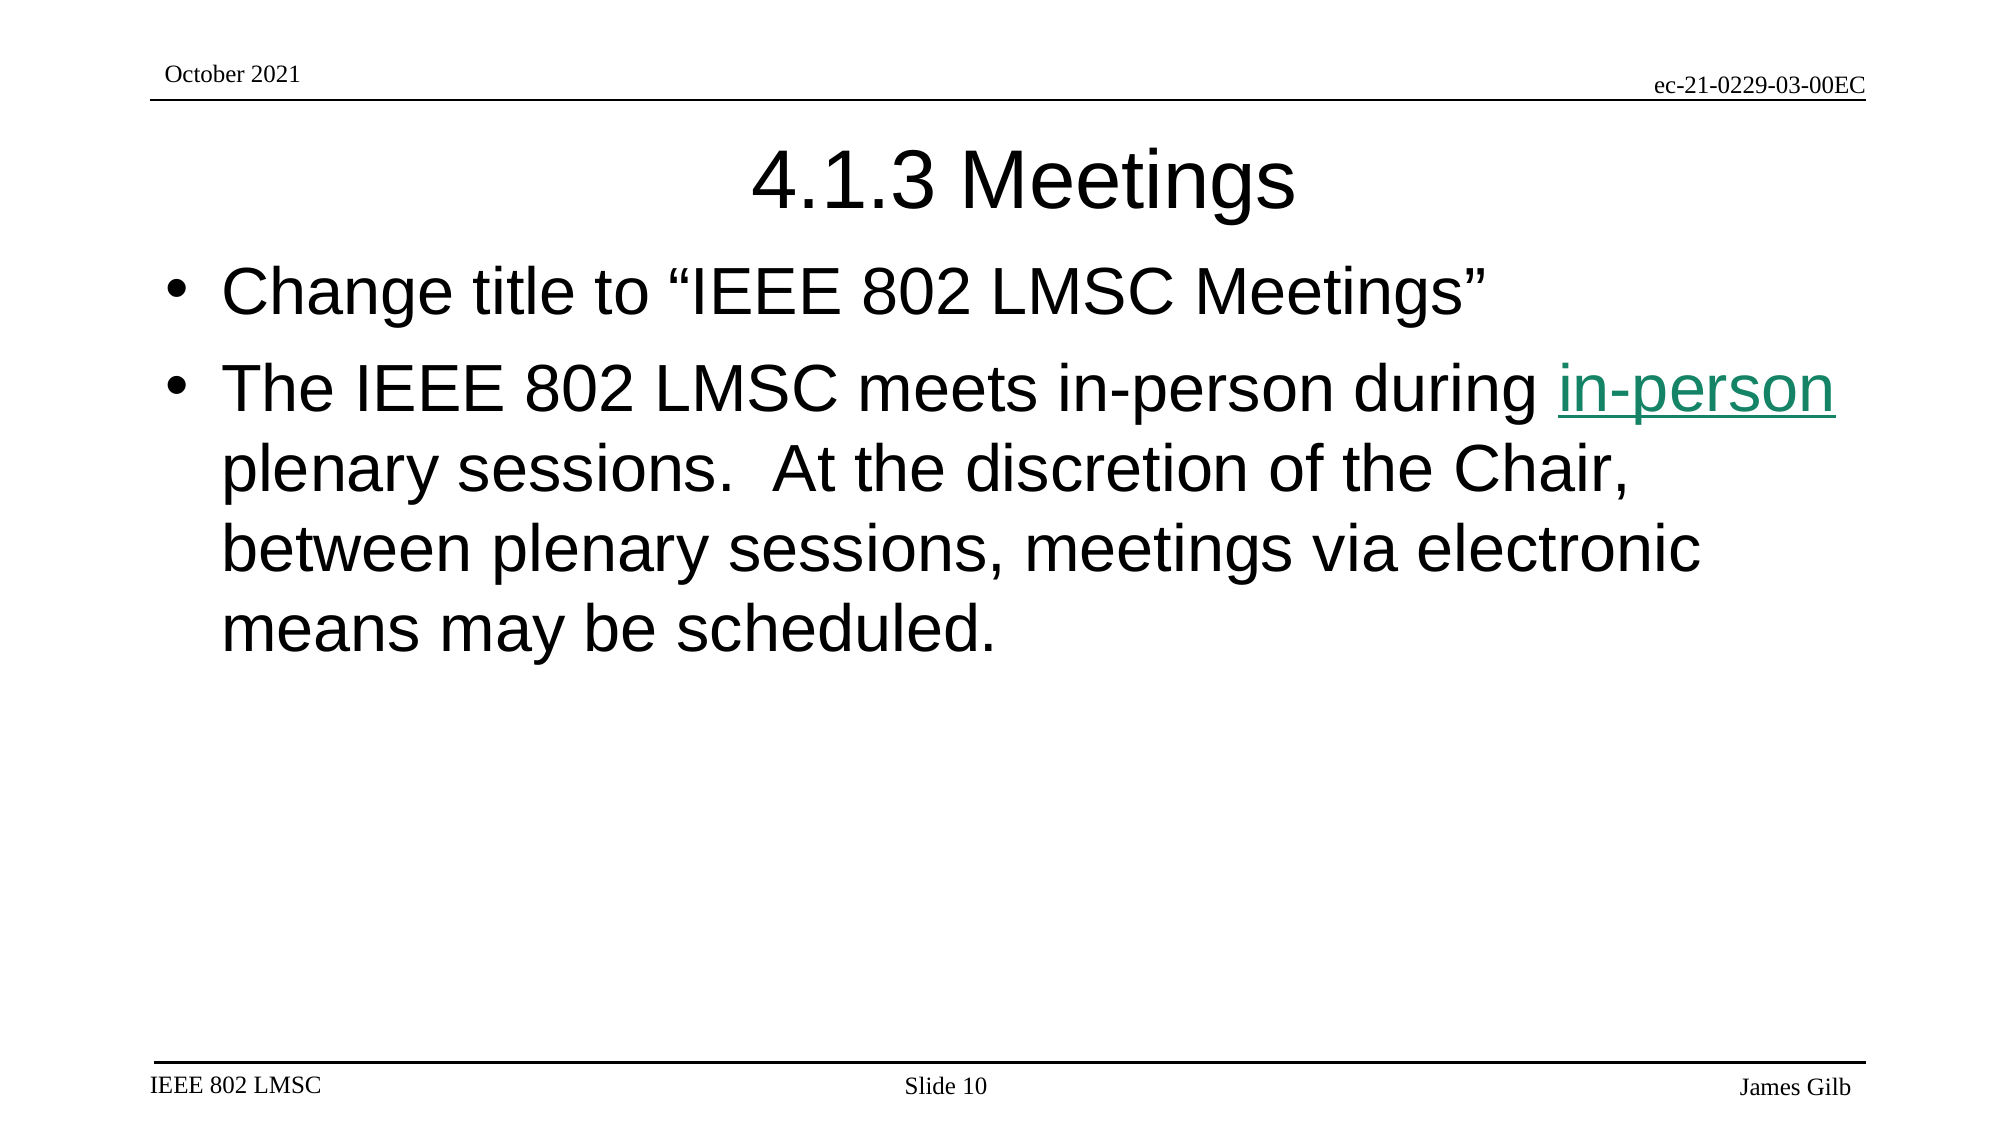

# 4.1.3 Meetings
Change title to “IEEE 802 LMSC Meetings”
The IEEE 802 LMSC meets in-person during in-person plenary sessions. At the discretion of the Chair, between plenary sessions, meetings via electronic means may be scheduled.
10